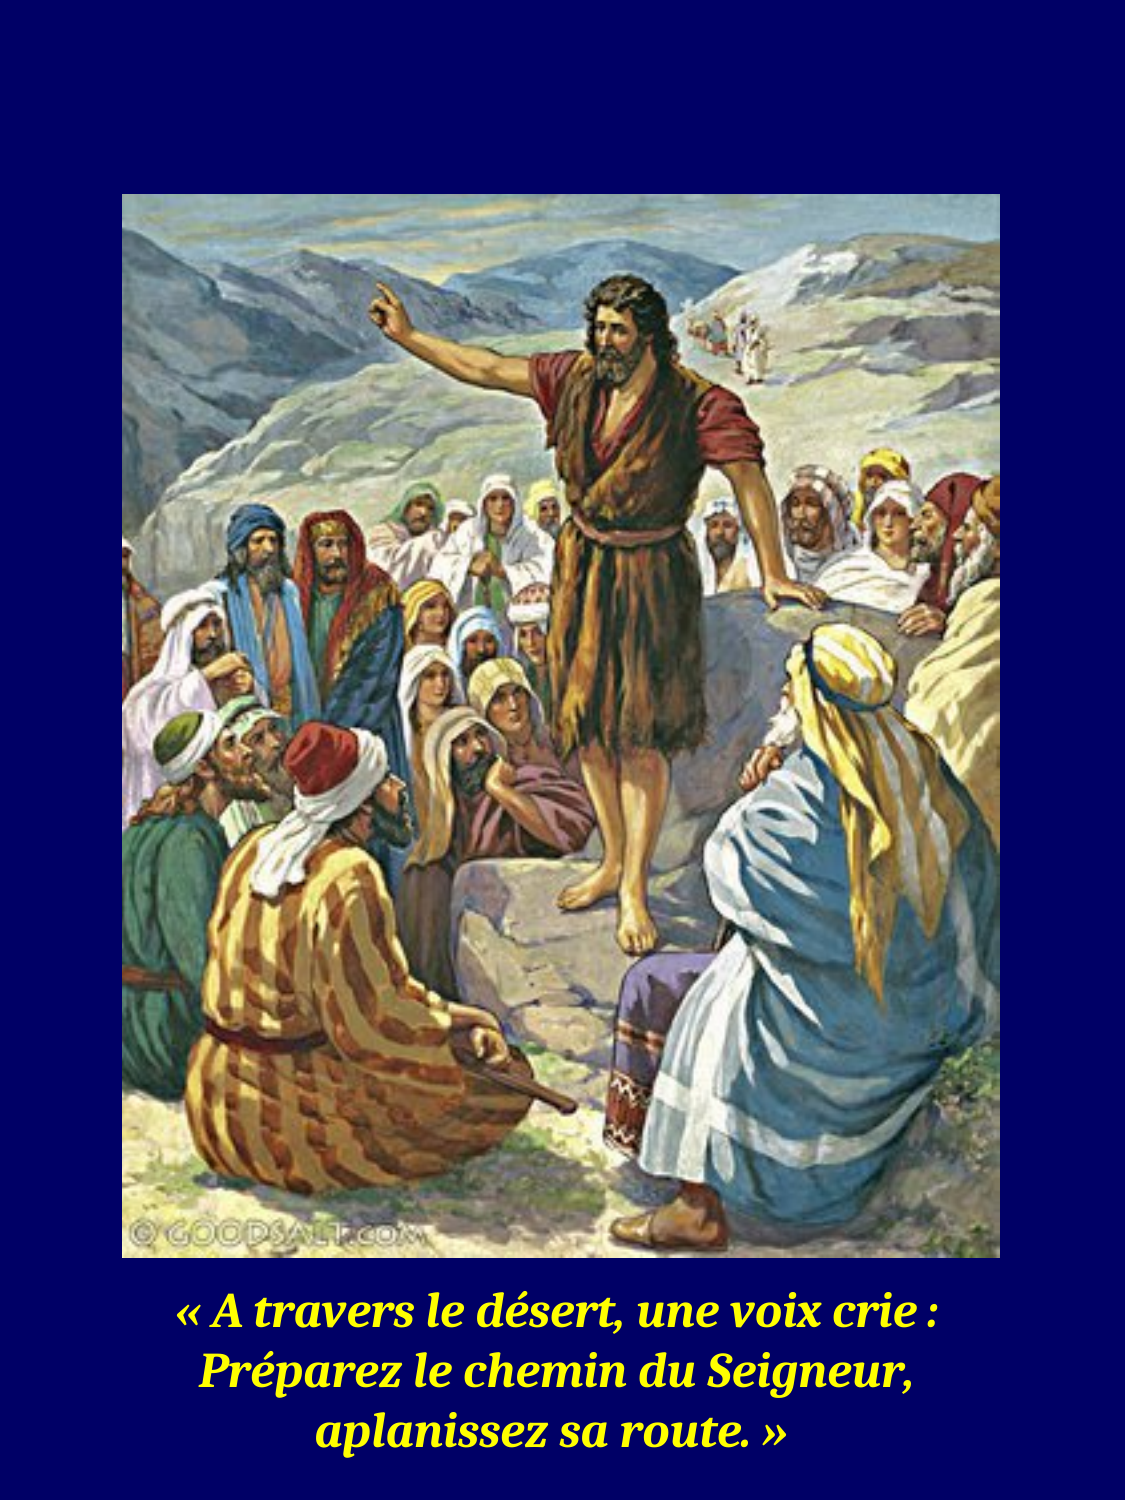

« A travers le désert, une voix crie :
Préparez le chemin du Seigneur,
aplanissez sa route. »